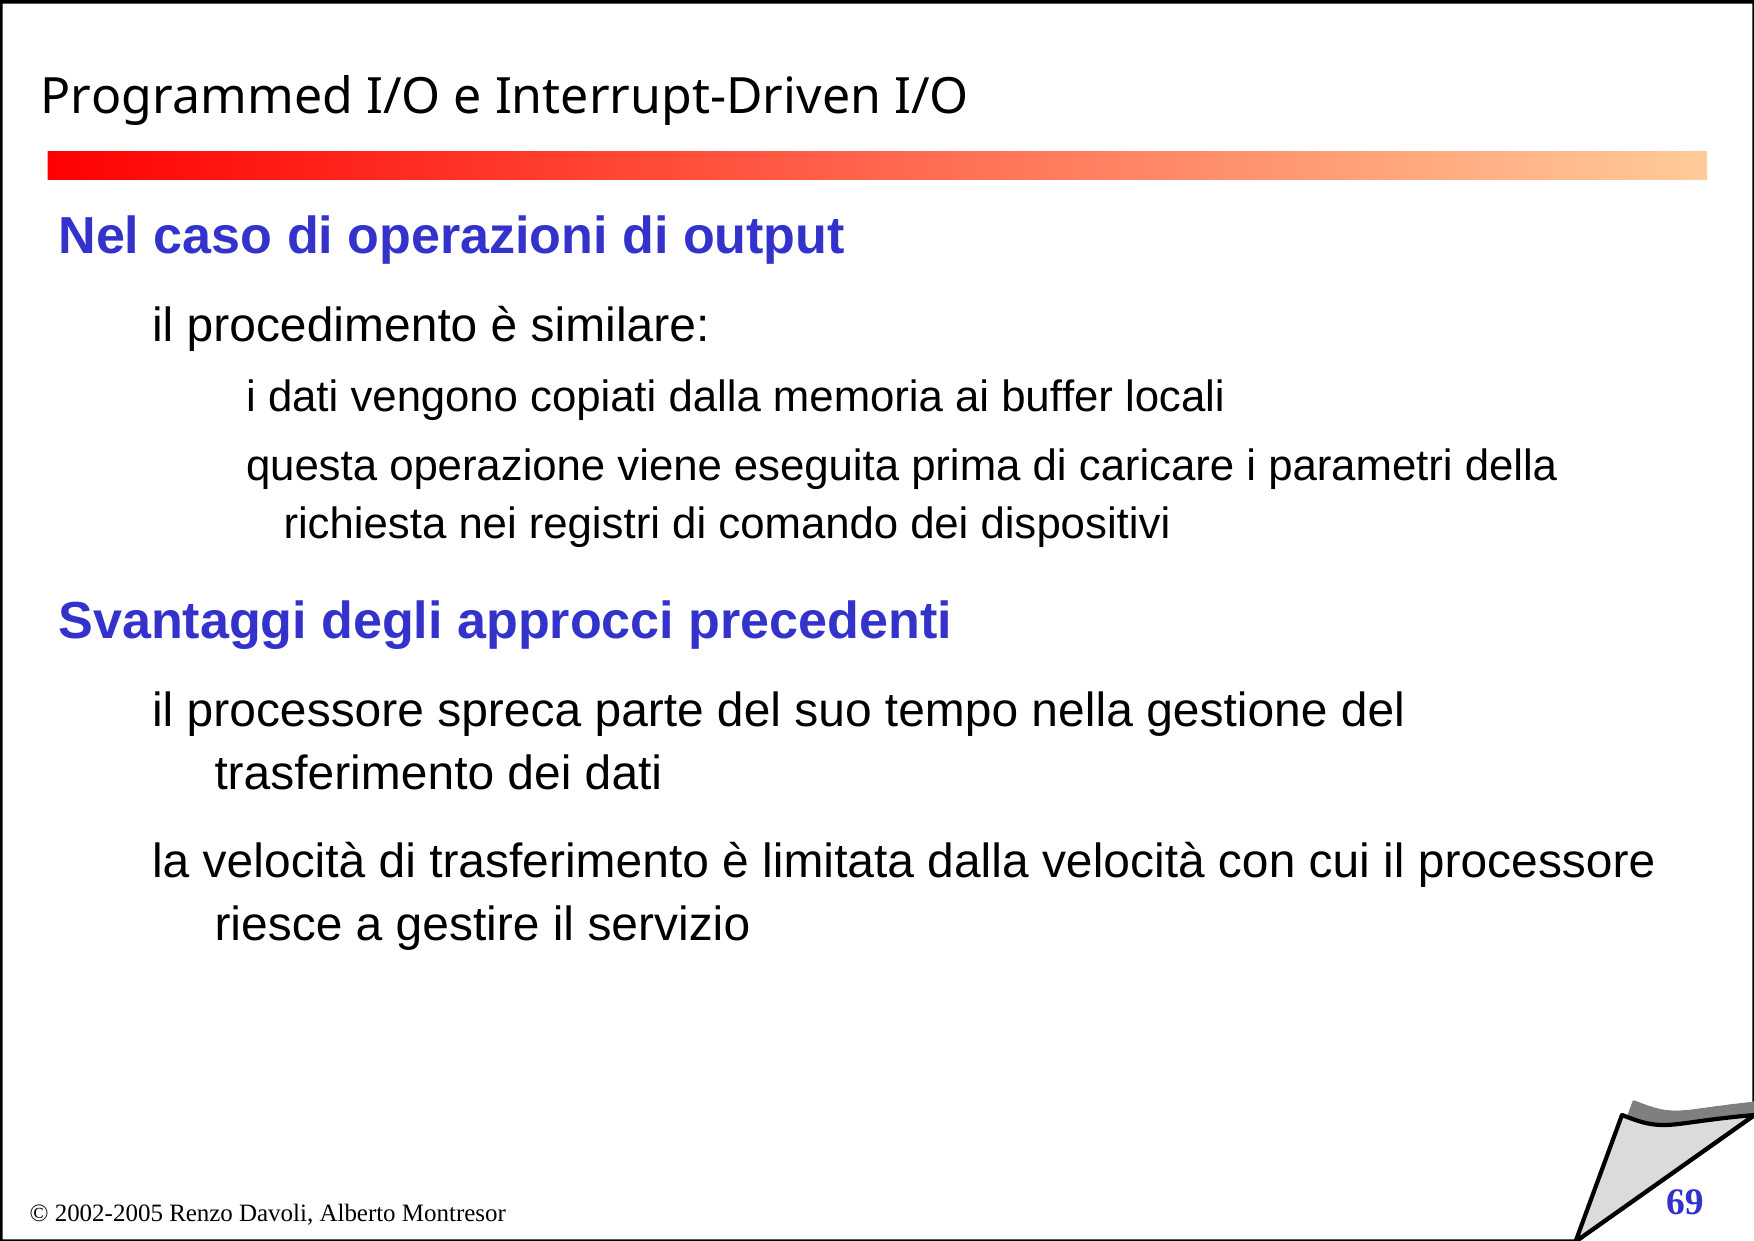

# Programmed I/O e Interrupt-Driven I/O
Nel caso di operazioni di output
il procedimento è similare:
i dati vengono copiati dalla memoria ai buffer locali
questa operazione viene eseguita prima di caricare i parametri della richiesta nei registri di comando dei dispositivi
Svantaggi degli approcci precedenti
il processore spreca parte del suo tempo nella gestione del trasferimento dei dati
la velocità di trasferimento è limitata dalla velocità con cui il processore riesce a gestire il servizio